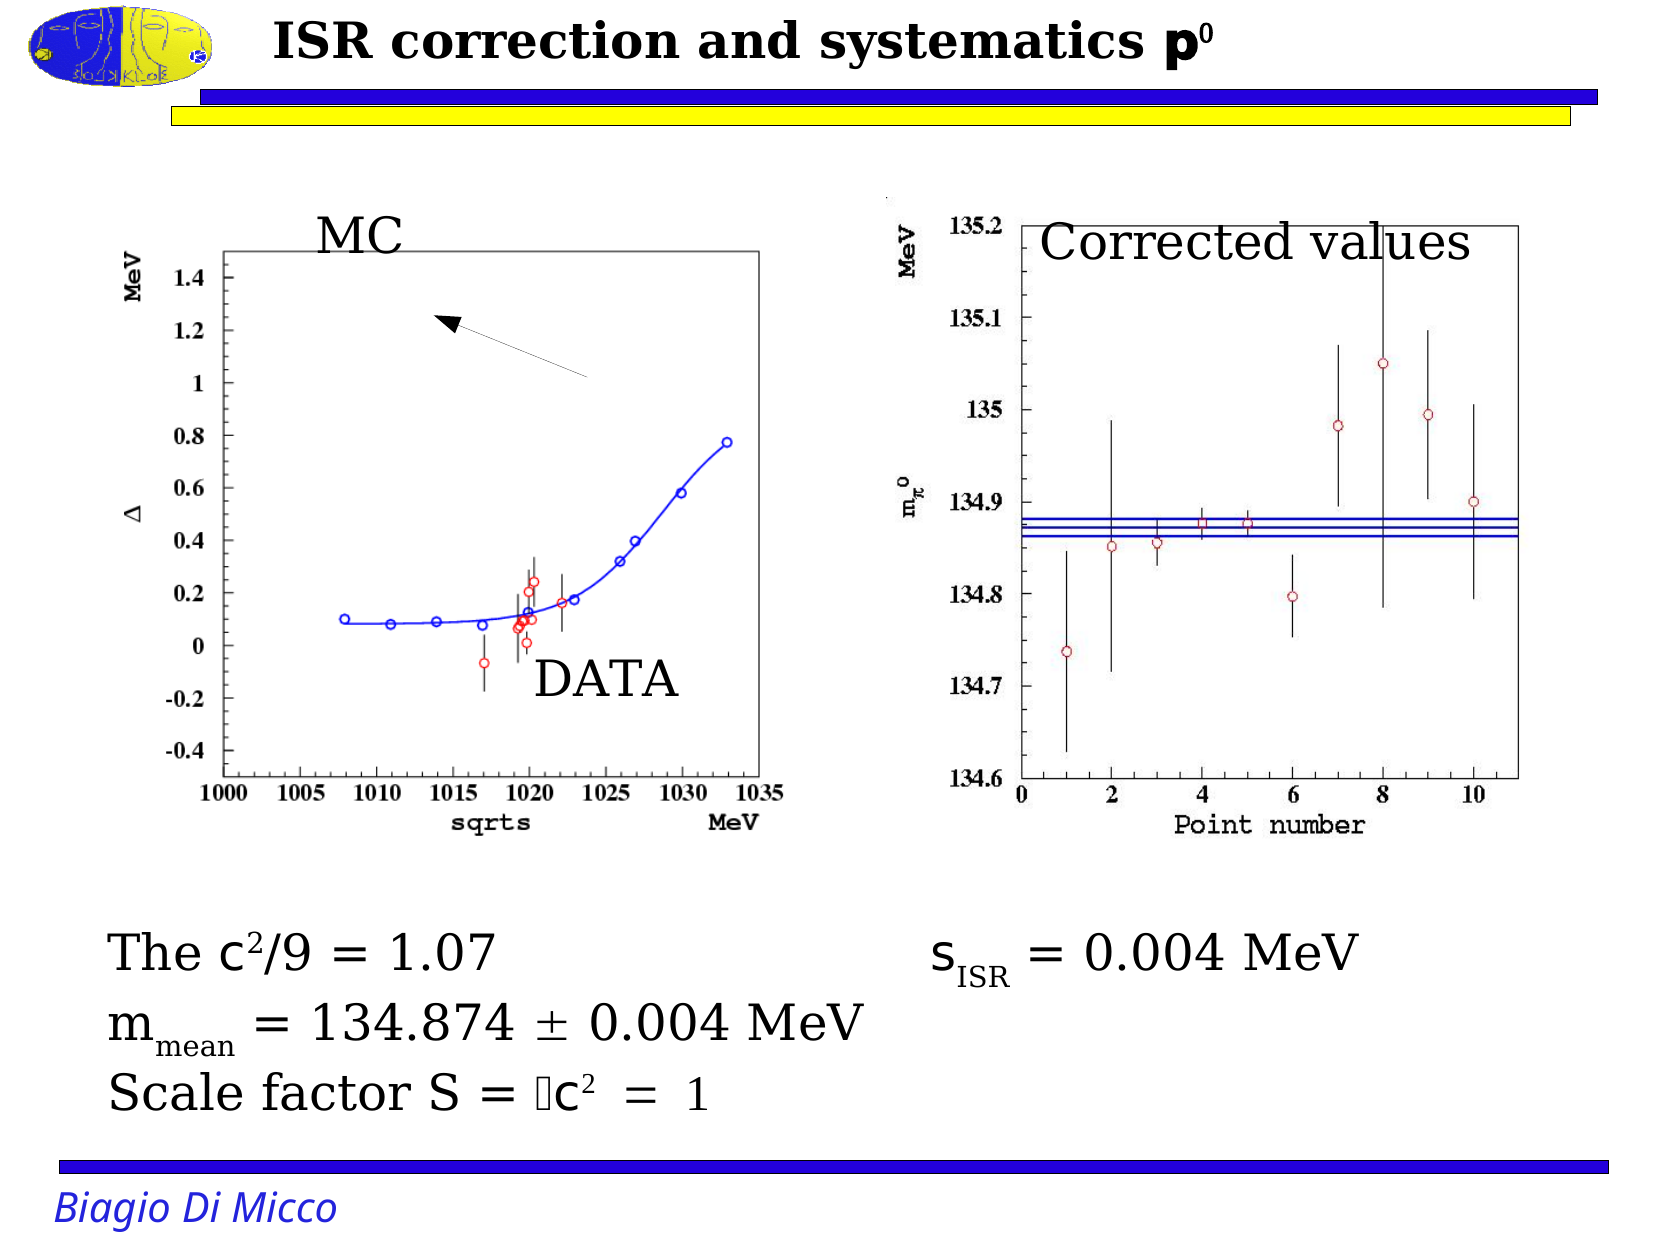

ISR correction and systematics p0
MC
Corrected values
DATA
The c2/9 = 1.07 sISR = 0.004 MeV
mmean = 134.874  0.004 MeV
Scale factor S = c2 = 1